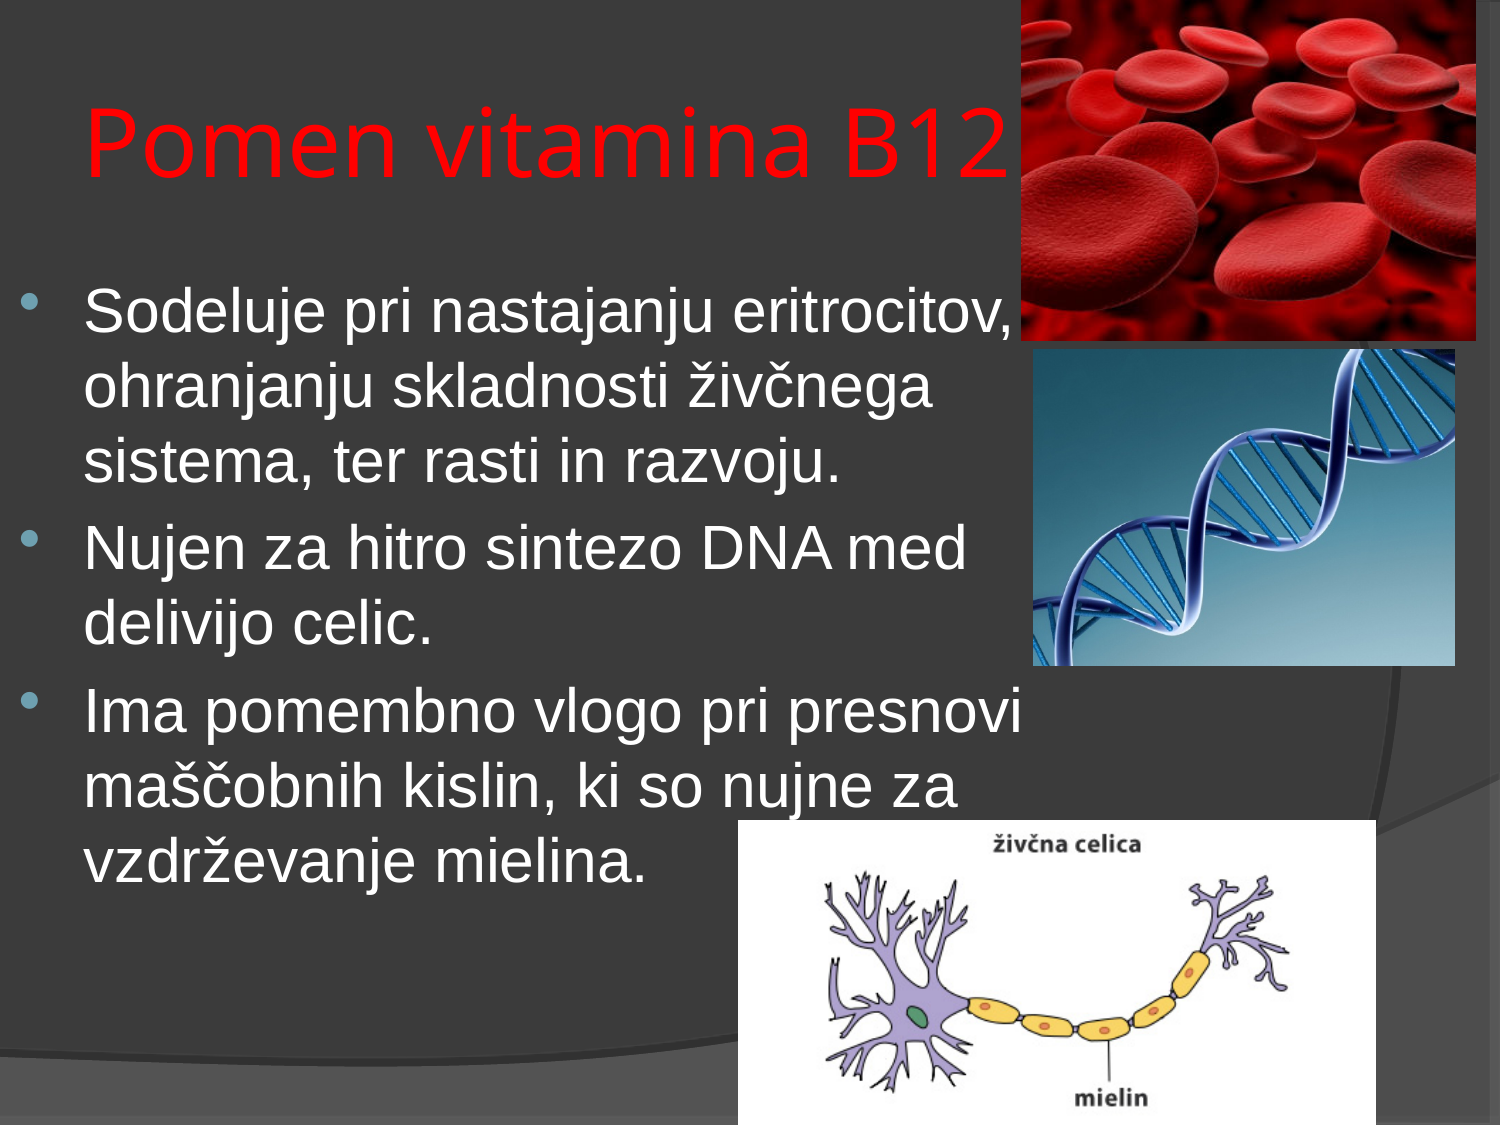

# Pomen vitamina B12
Sodeluje pri nastajanju eritrocitov, ohranjanju skladnosti živčnega sistema, ter rasti in razvoju.
Nujen za hitro sintezo DNA med delivijo celic.
Ima pomembno vlogo pri presnovi maščobnih kislin, ki so nujne za vzdrževanje mielina.